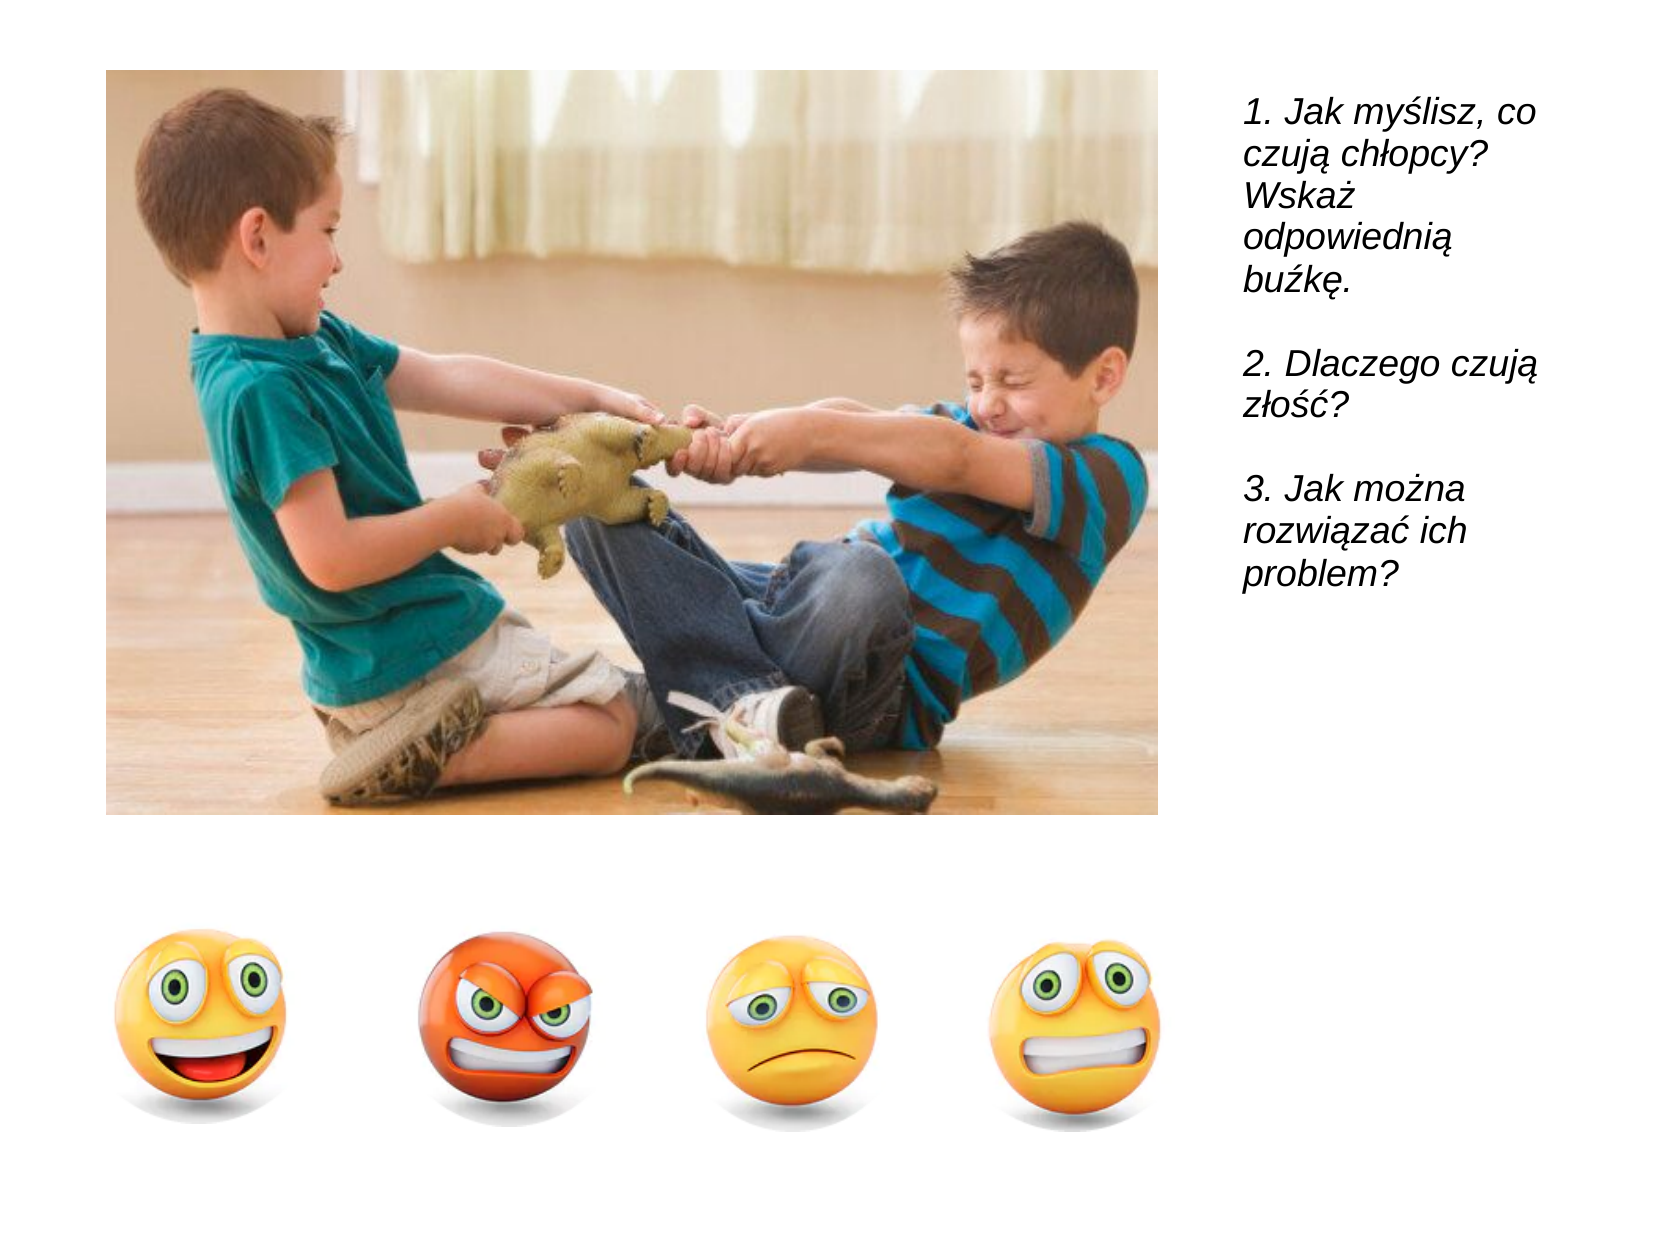

1. Jak myślisz, co czują chłopcy? Wskaż odpowiednią buźkę.
2. Dlaczego czują złość?
3. Jak można rozwiązać ich problem?